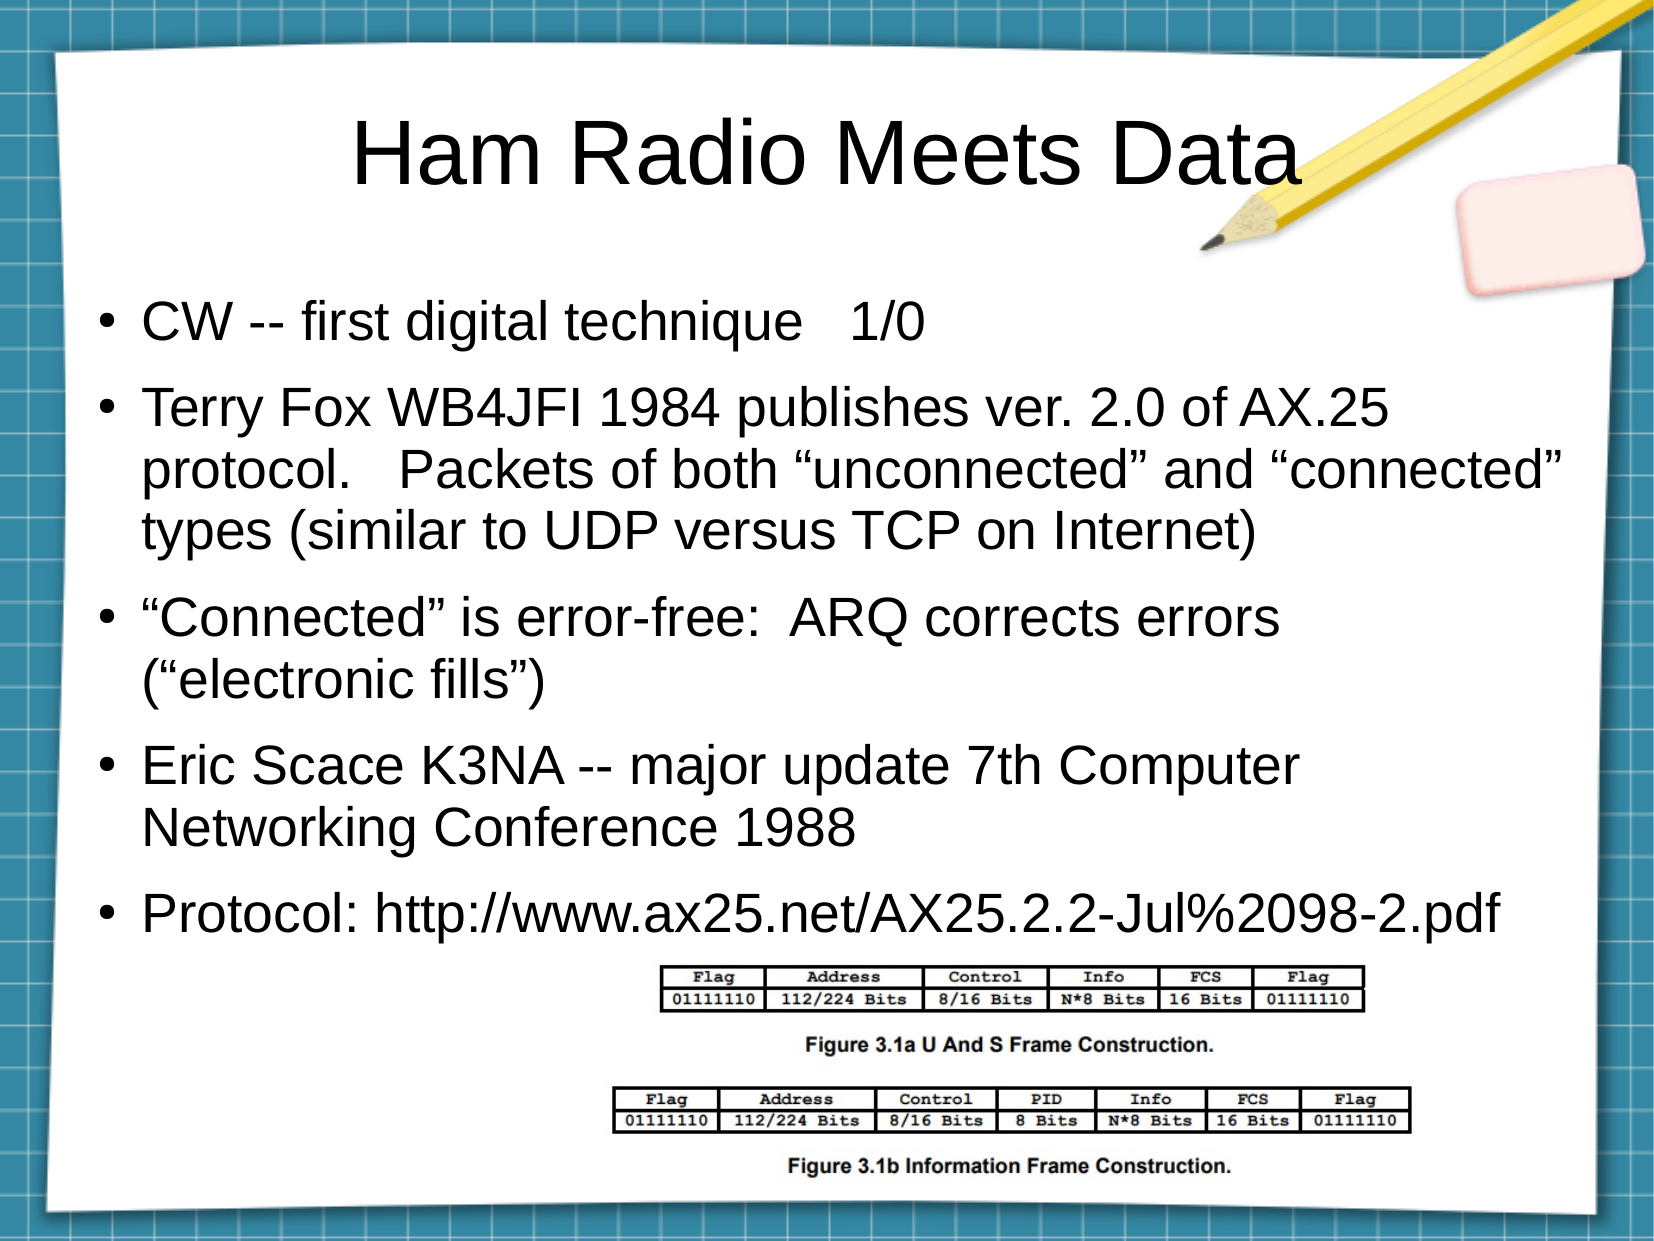

# Ham Radio Meets Data
CW -- first digital technique 1/0
Terry Fox WB4JFI 1984 publishes ver. 2.0 of AX.25 protocol. Packets of both “unconnected” and “connected” types (similar to UDP versus TCP on Internet)
“Connected” is error-free: ARQ corrects errors (“electronic fills”)
Eric Scace K3NA -- major update 7th Computer Networking Conference 1988
Protocol: http://www.ax25.net/AX25.2.2-Jul%2098-2.pdf